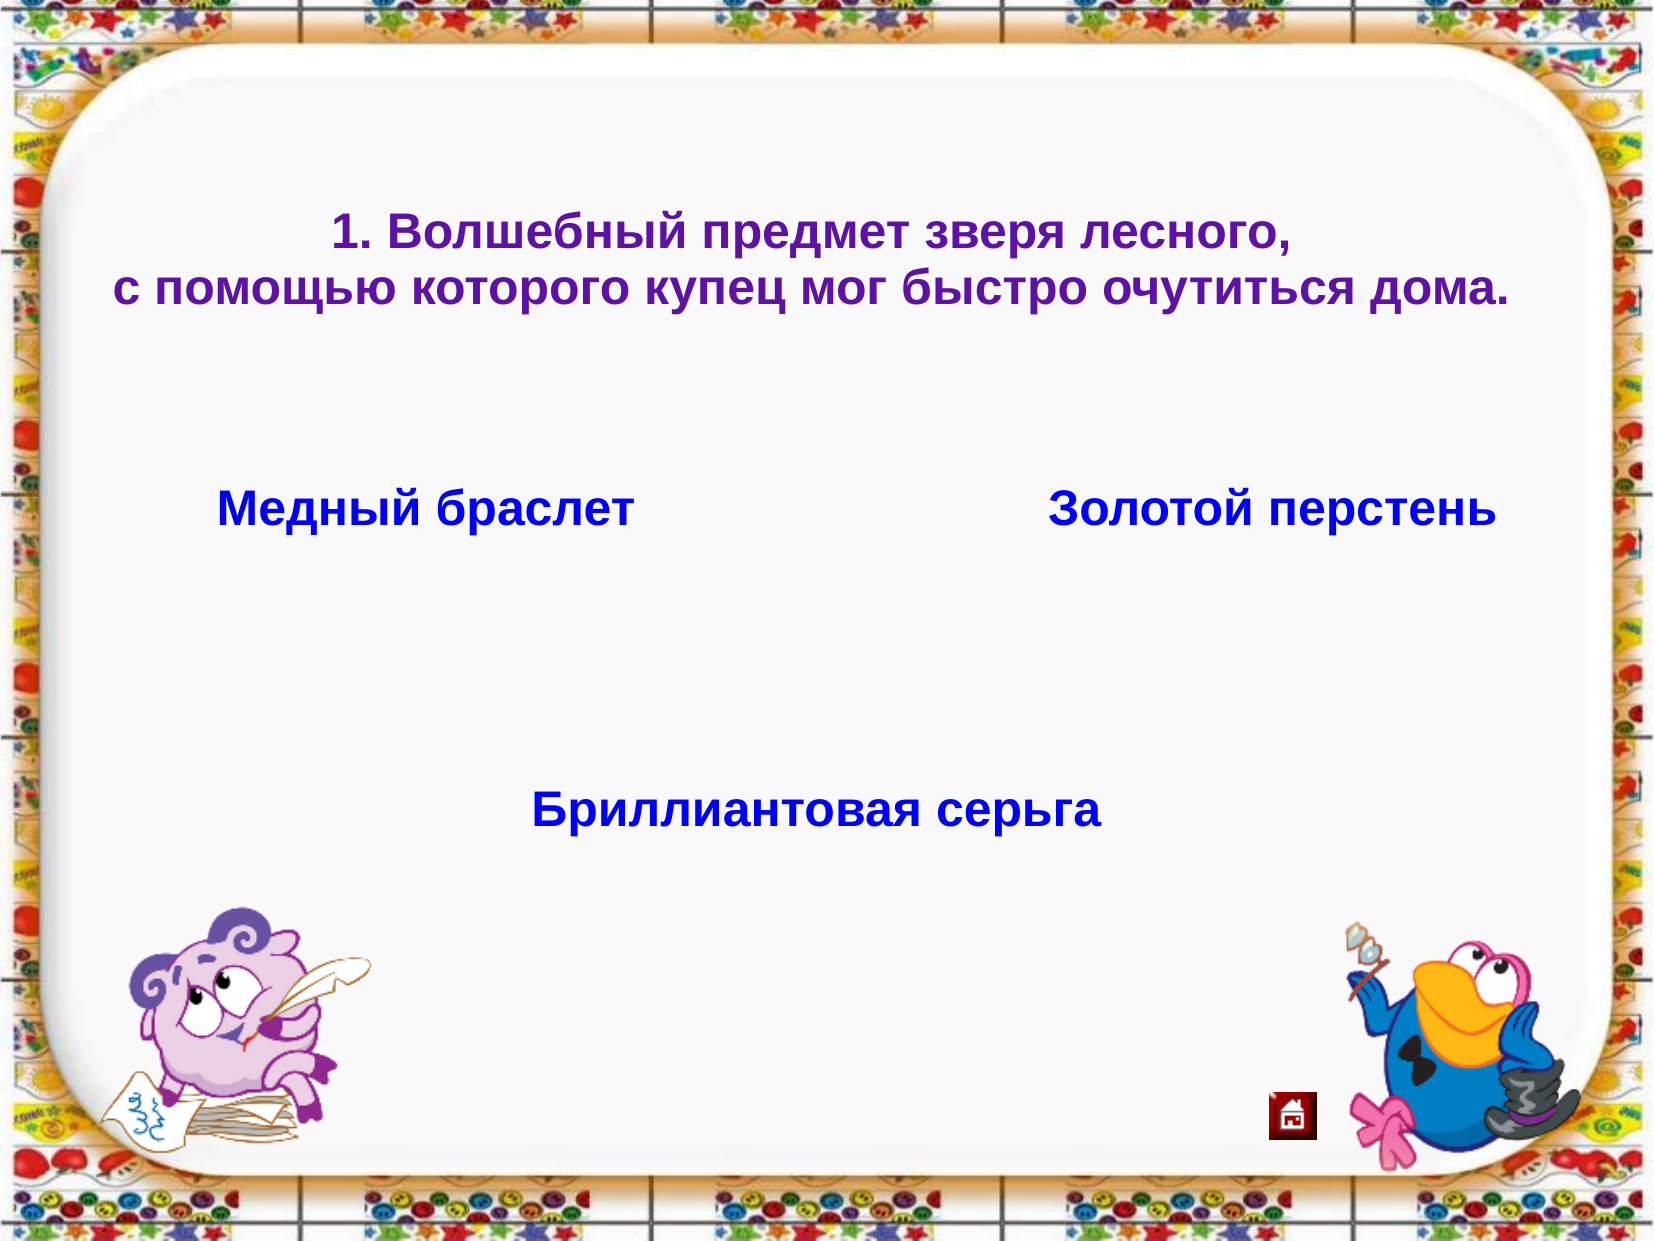

1. Волшебный предмет зверя лесного,
с помощью которого купец мог быстро очутиться дома.
Медный браслет
Золотой перстень
Бриллиантовая серьга